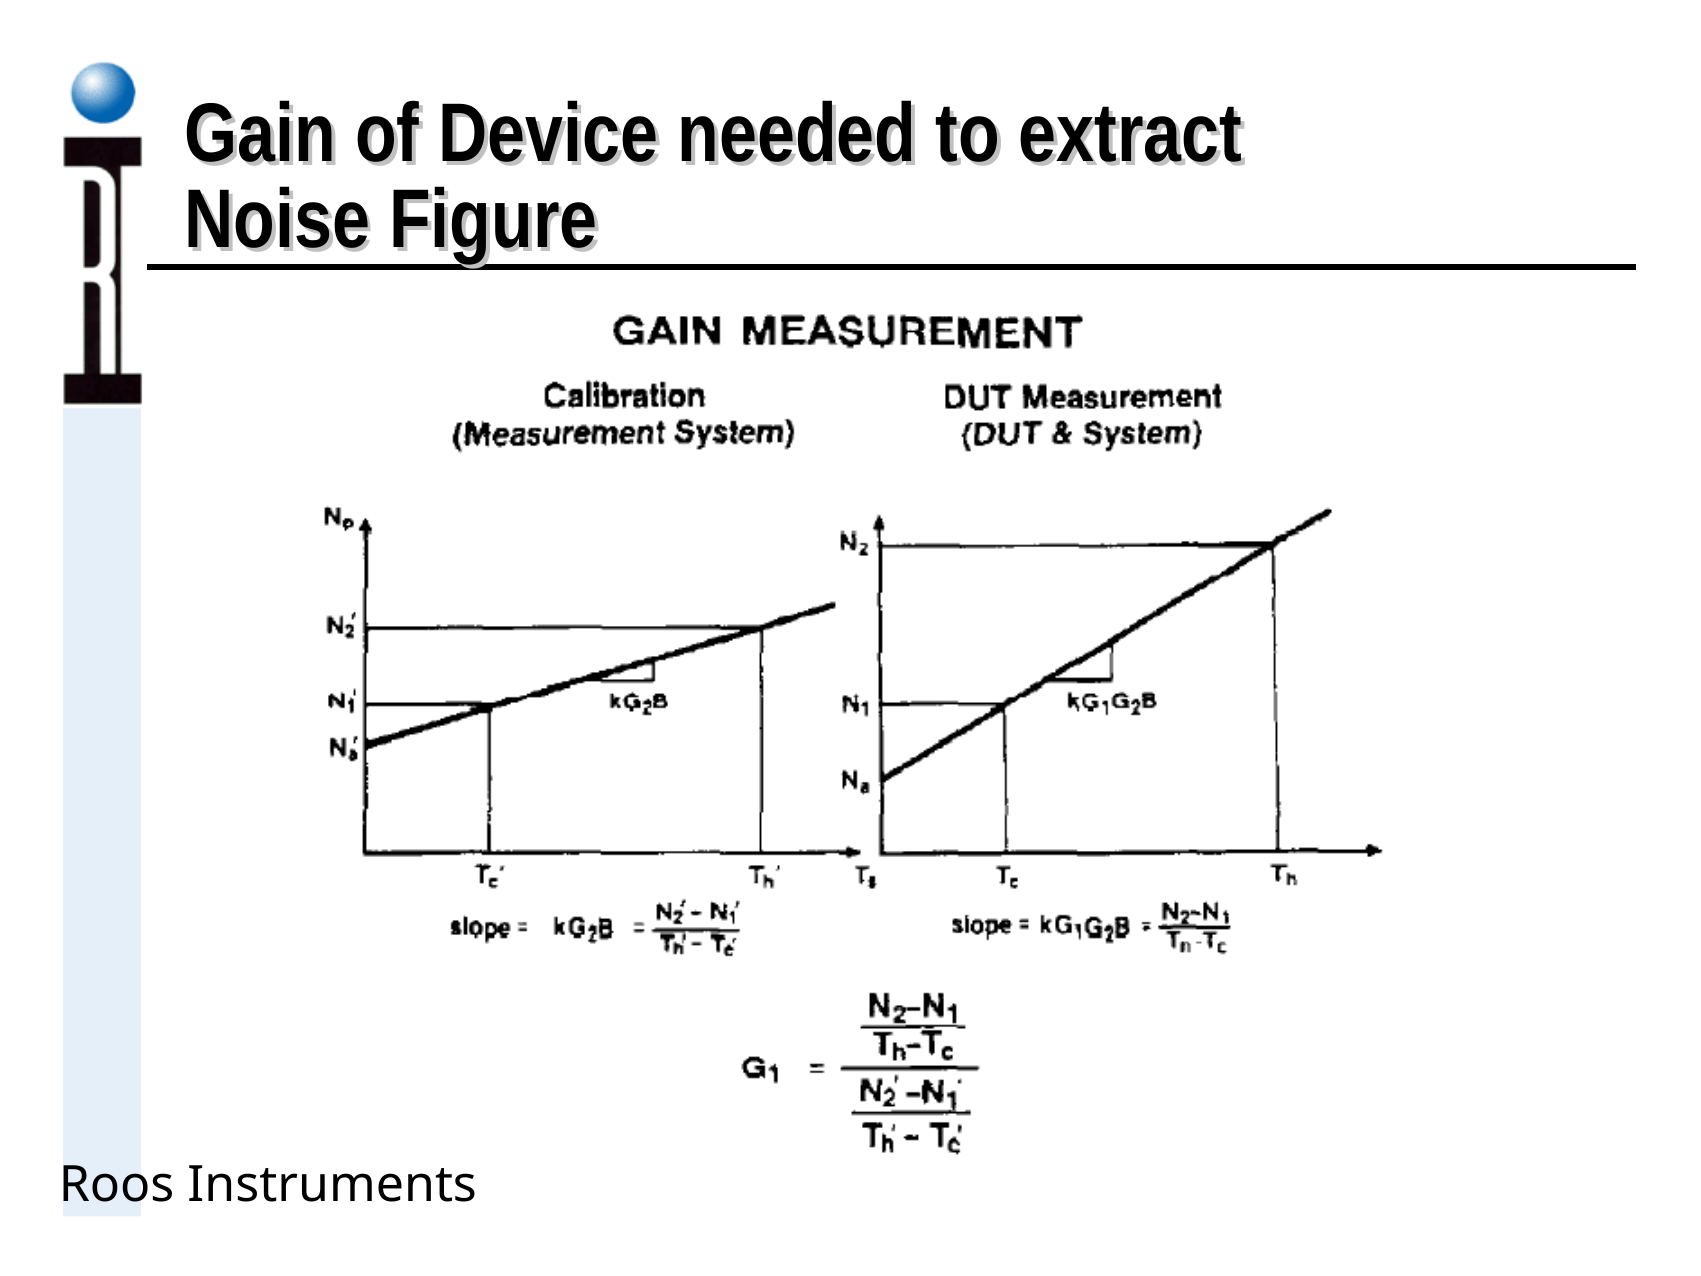

Gain of Device needed to extract
Noise Figure